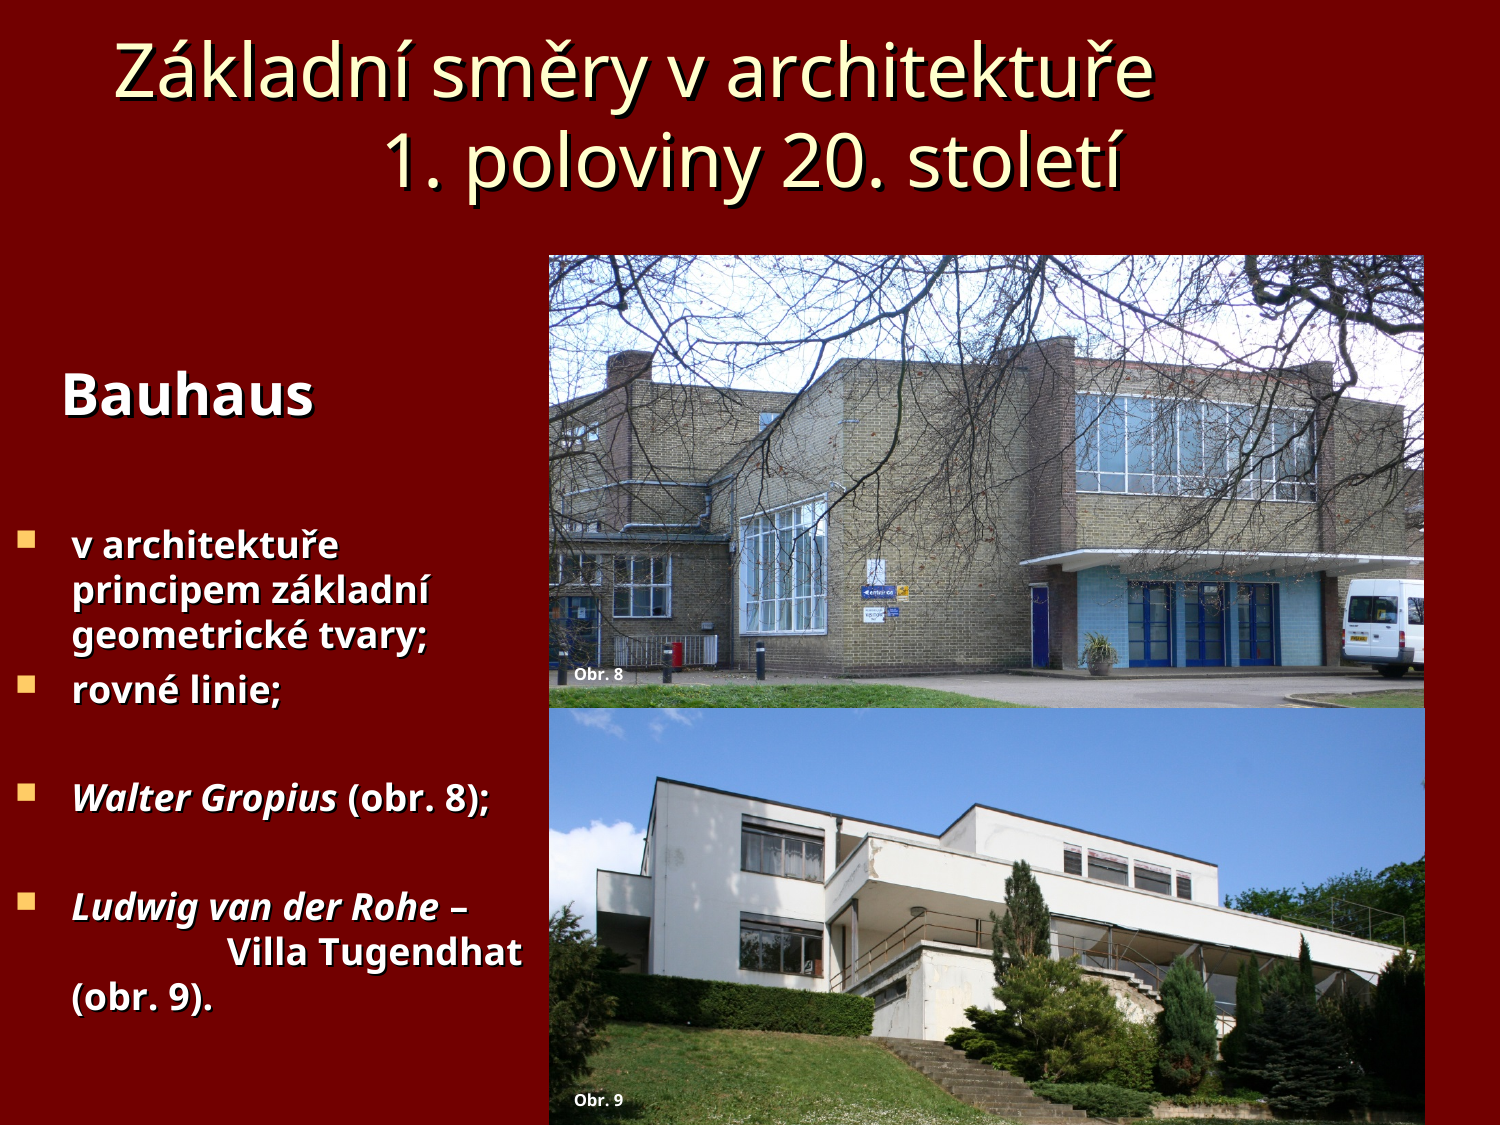

# Základní směry v architektuře 1. poloviny 20. století
 Bauhaus
v architektuře principem základní geometrické tvary;
rovné linie;
Walter Gropius (obr. 8);
Ludwig van der Rohe – Villa Tugendhat (obr. 9).
Obr. 8
Obr. 9